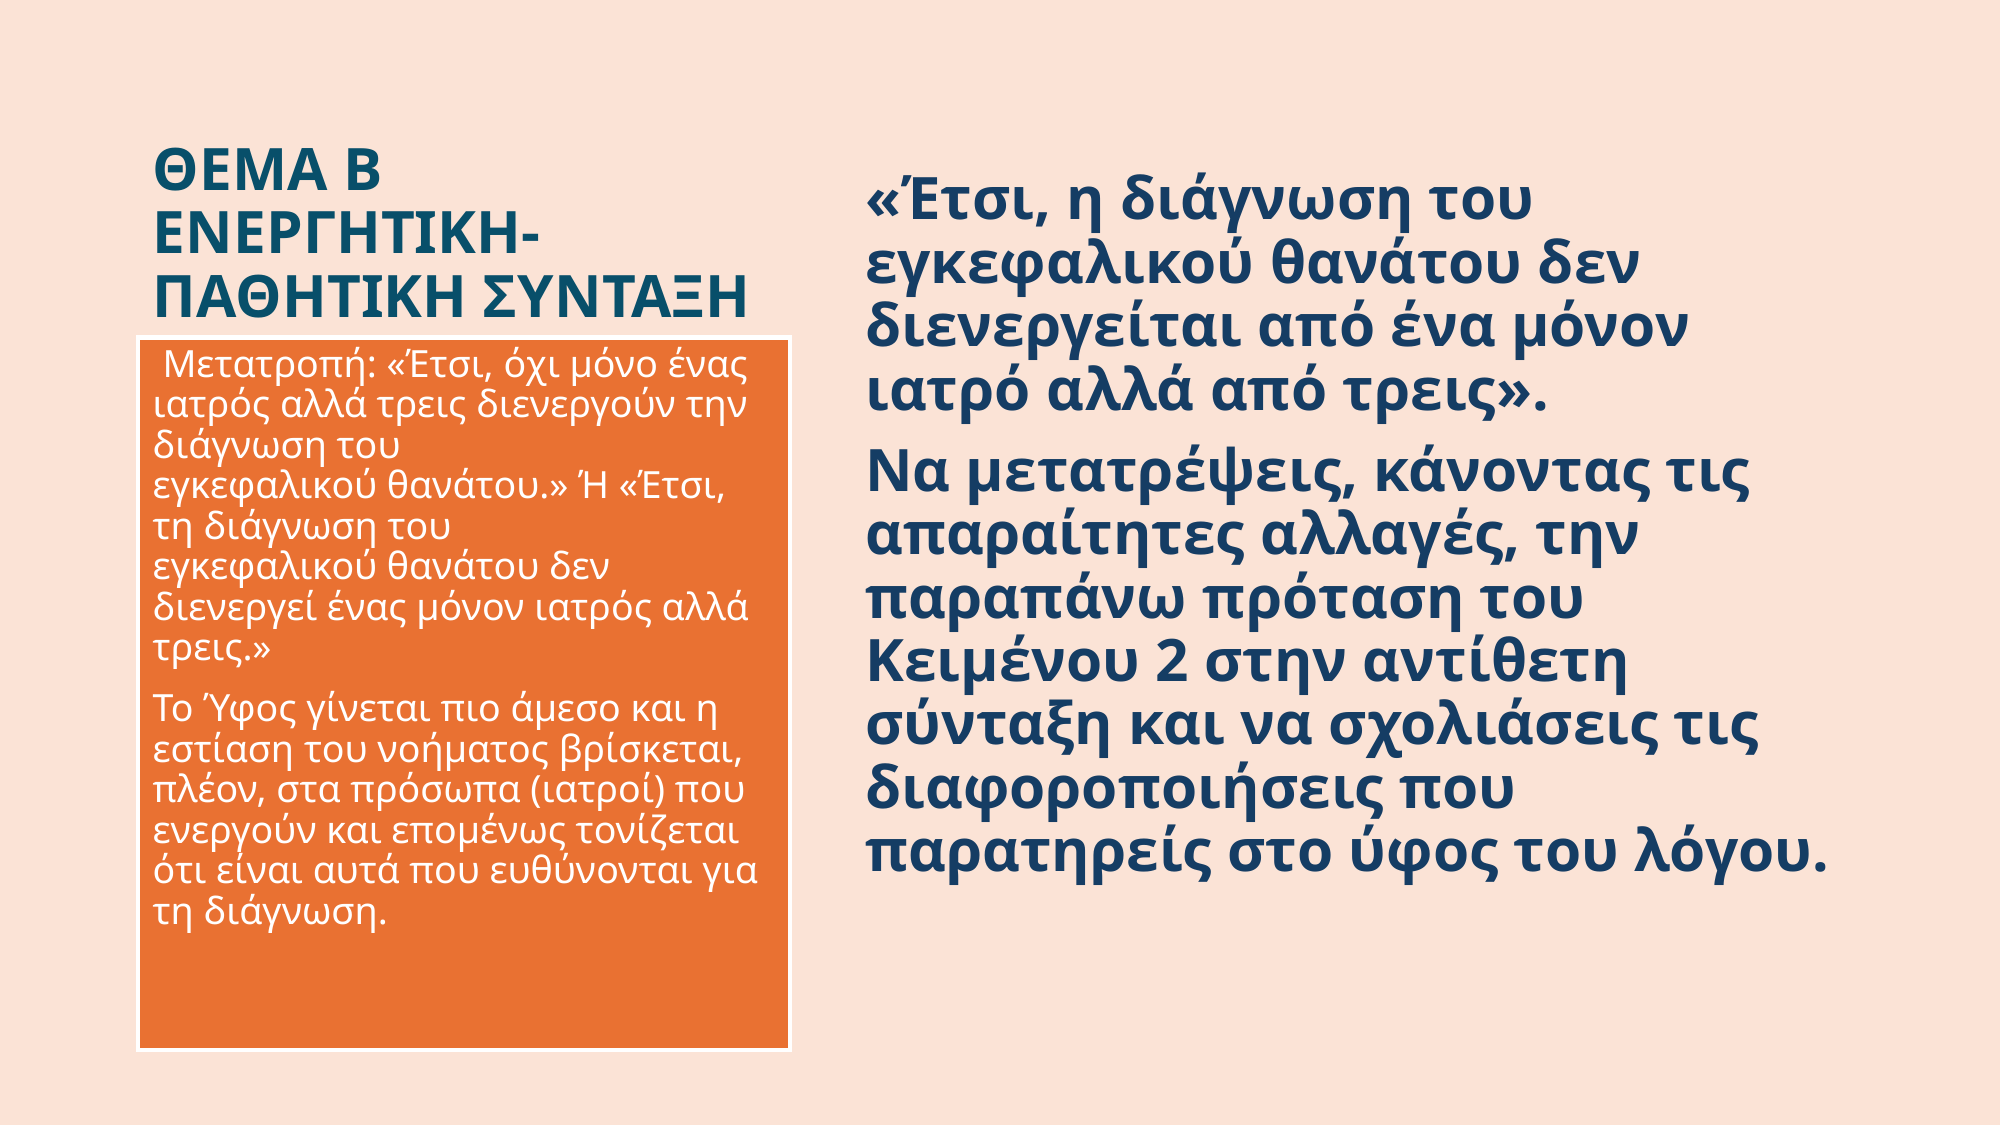

# ΘΕΜΑ Β ΕΝΕΡΓΗΤΙΚΗ-ΠΑΘΗΤΙΚΗ ΣΥΝΤΑΞΗ
«Έτσι, η διάγνωση του εγκεφαλικού θανάτου δεν διενεργείται από ένα μόνον ιατρό αλλά από τρεις».
Να μετατρέψεις, κάνοντας τις απαραίτητες αλλαγές, την παραπάνω πρόταση του Κειμένου 2 στην αντίθετη σύνταξη και να σχολιάσεις τις διαφοροποιήσεις που παρατηρείς στο ύφος του λόγου.
 Μετατροπή: «Έτσι, όχι μόνο ένας ιατρός αλλά τρεις διενεργούν την διάγνωση του εγκεφαλικού θανάτου.» Ή «Έτσι, τη διάγνωση του εγκεφαλικού θανάτου δεν διενεργεί ένας μόνον ιατρός αλλά τρεις.»
Το Ύφος γίνεται πιο άμεσο και η εστίαση του νοήματος βρίσκεται, πλέον, στα πρόσωπα (ιατροί) που ενεργούν και επομένως τονίζεται ότι είναι αυτά που ευθύνονται για τη διάγνωση.